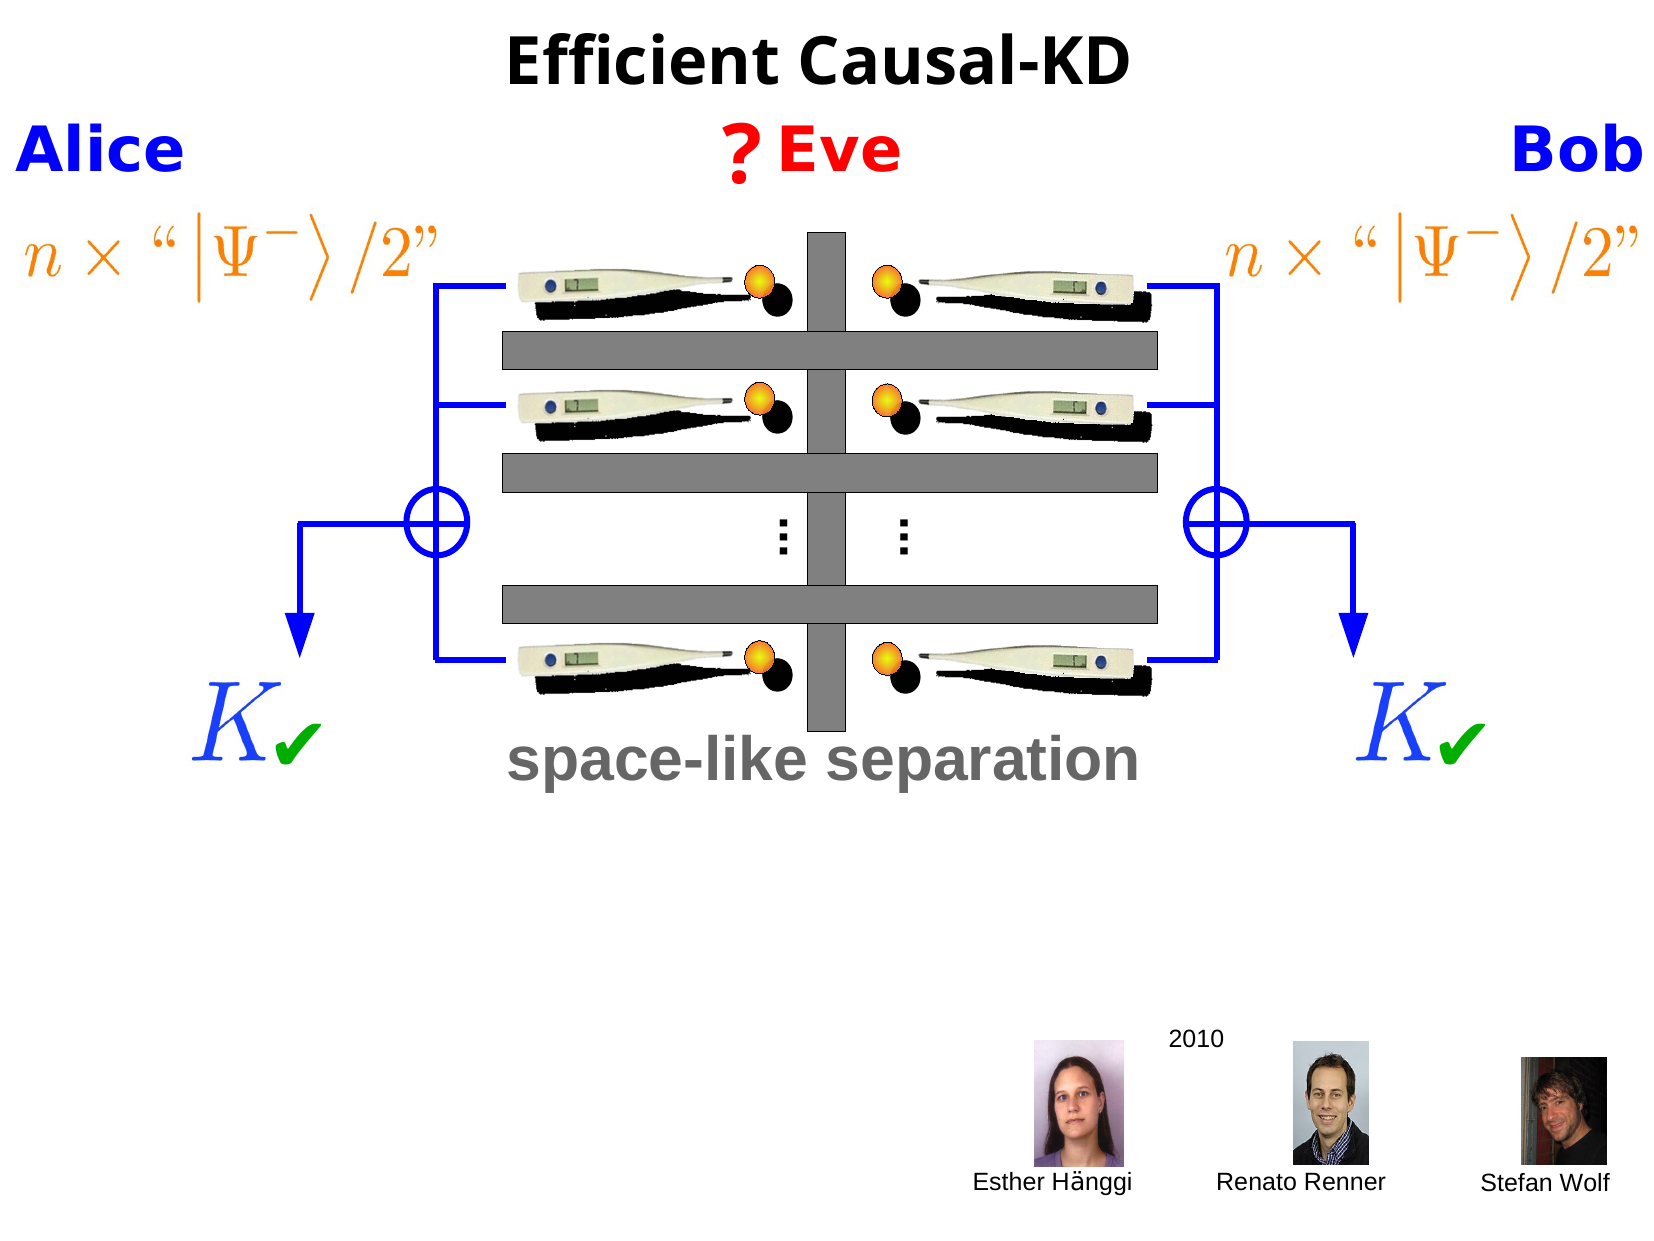

Efficient Causal-KD
?
Eve
Alice
Bob
...
...
✔
✔
space-like separation
2010
Renato Renner
Esther Hänggi
Stefan Wolf